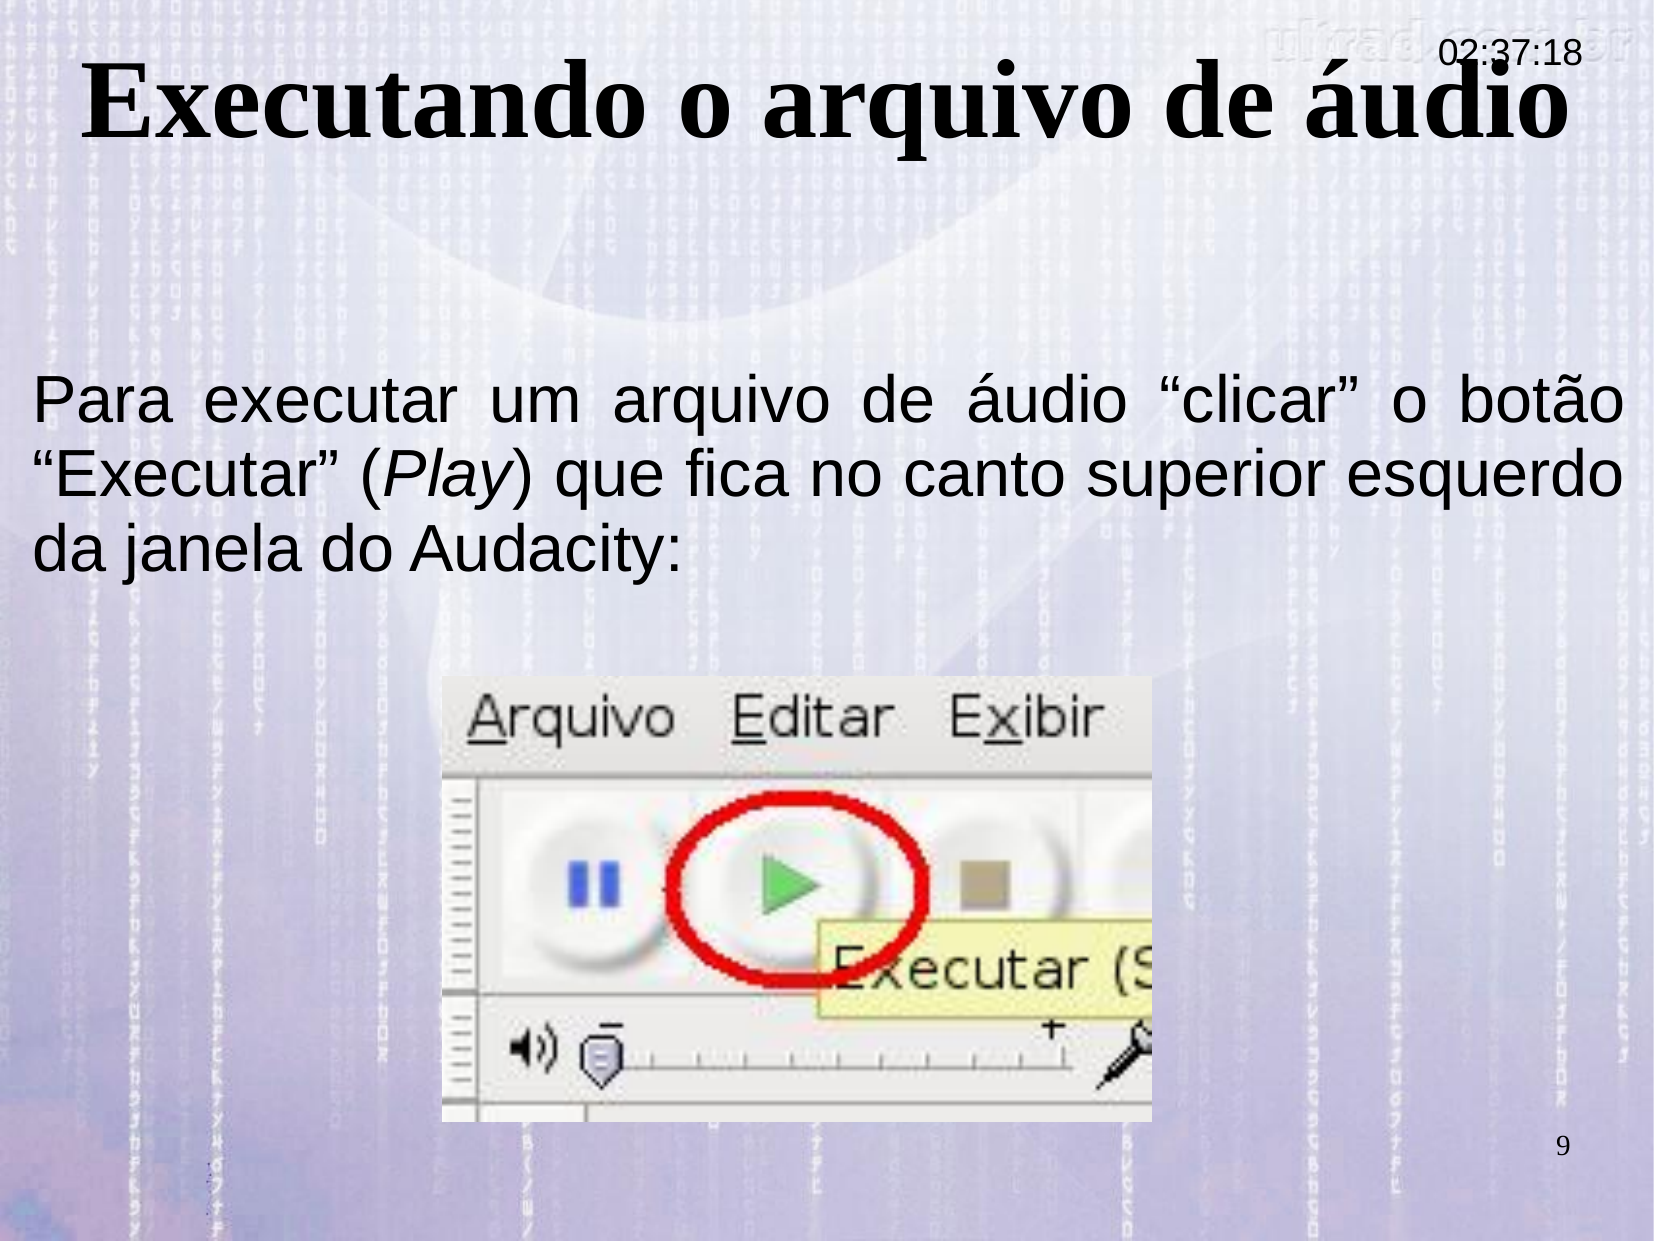

02:22:19
Executando o arquivo de áudio
Para executar um arquivo de áudio “clicar” o botão “Executar” (Play) que fica no canto superior esquerdo da janela do Audacity:
9